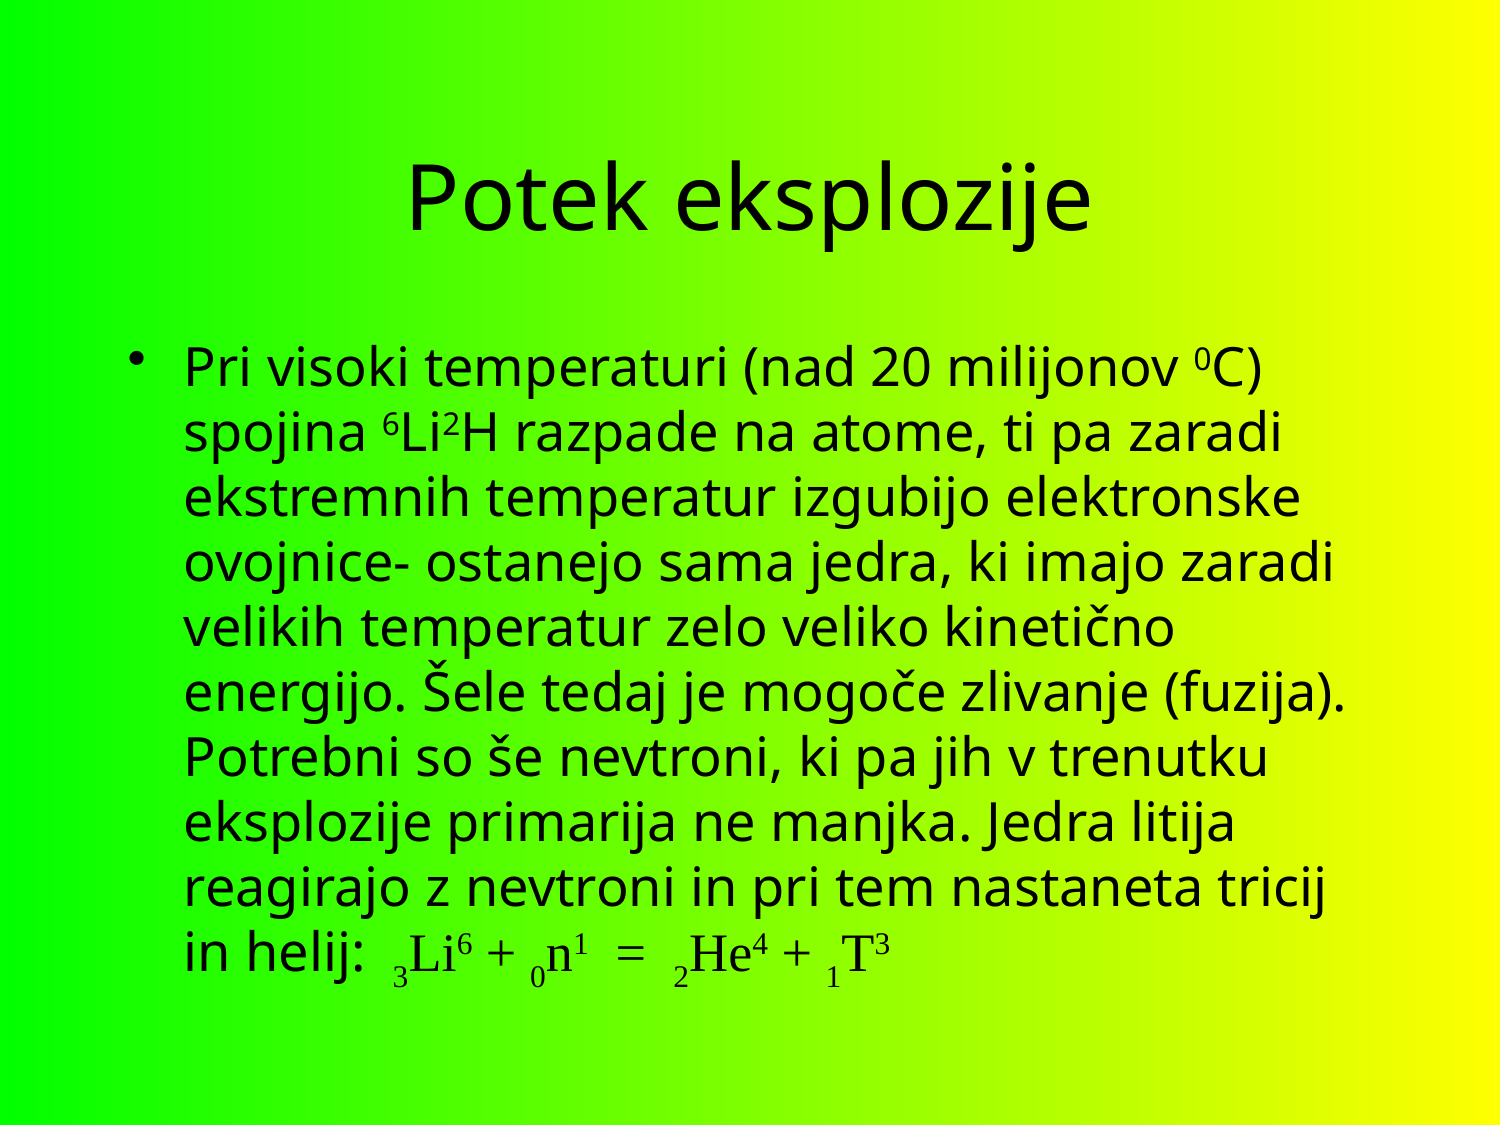

# Potek eksplozije
Pri visoki temperaturi (nad 20 milijonov 0C) spojina 6Li2H razpade na atome, ti pa zaradi ekstremnih temperatur izgubijo elektronske ovojnice- ostanejo sama jedra, ki imajo zaradi velikih temperatur zelo veliko kinetično energijo. Šele tedaj je mogoče zlivanje (fuzija). Potrebni so še nevtroni, ki pa jih v trenutku eksplozije primarija ne manjka. Jedra litija reagirajo z nevtroni in pri tem nastaneta tricij in helij:  3Li6 + 0n1  =  2He4 + 1T3